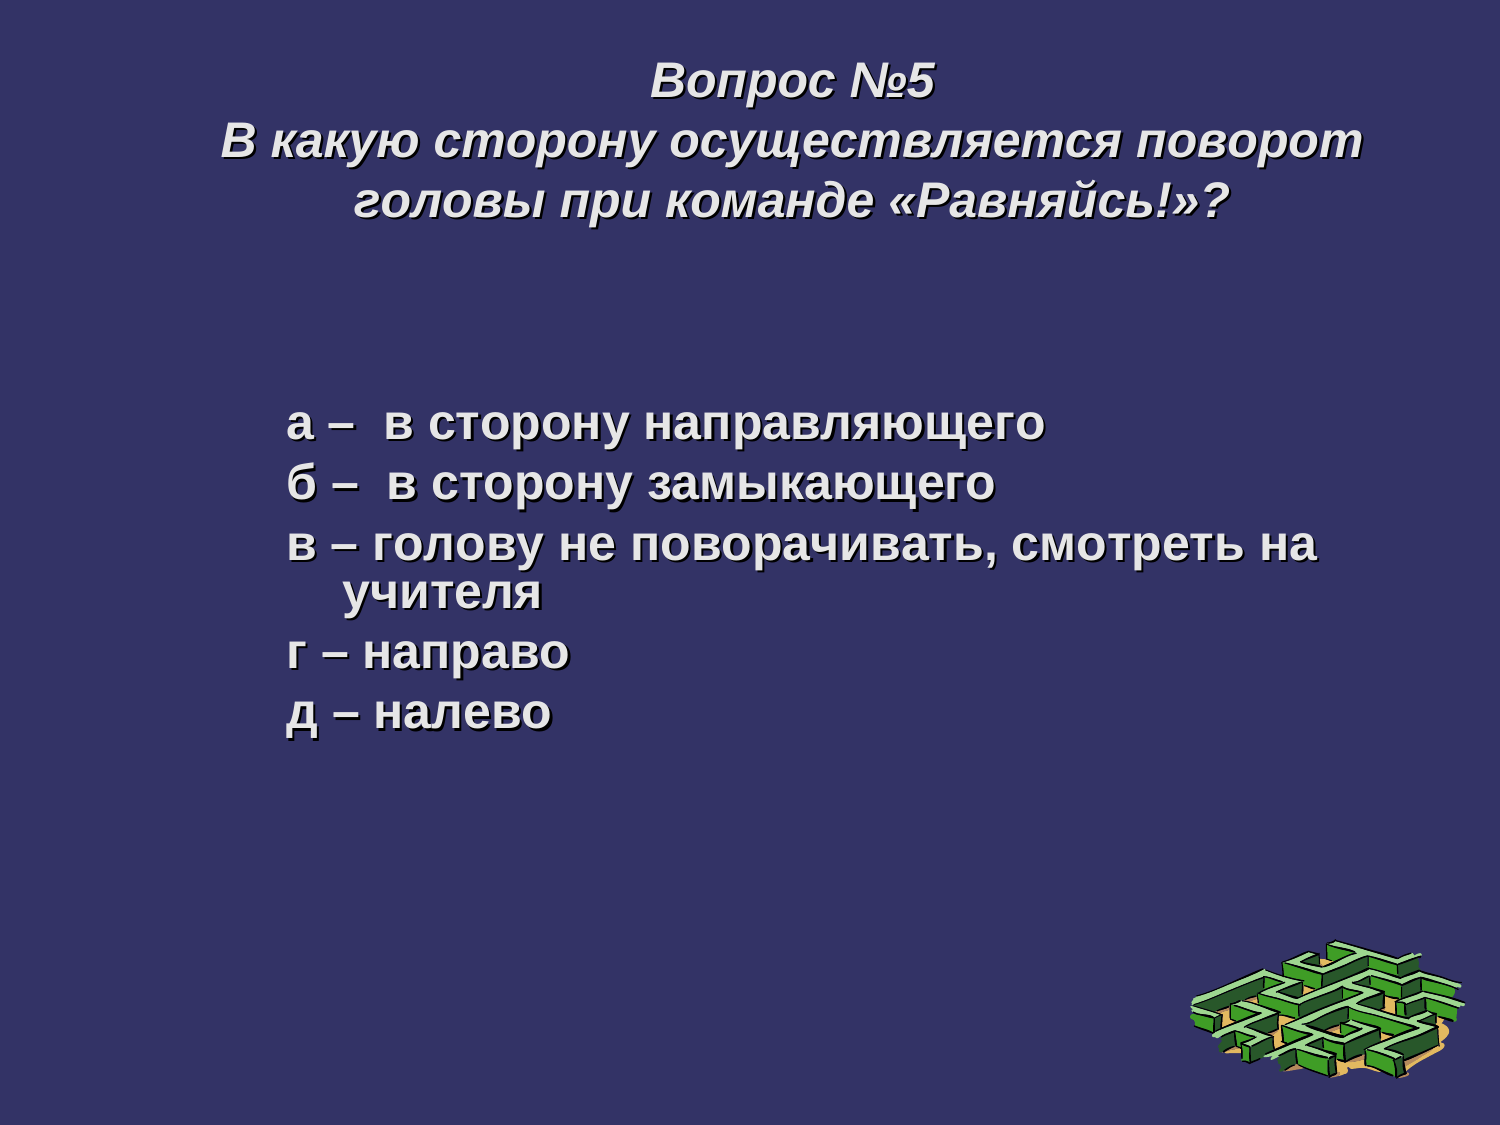

# Вопрос №5 В какую сторону осуществляется поворот головы при команде «Равняйсь!»?
а – в сторону направляющего
б – в сторону замыкающего
в – голову не поворачивать, смотреть на учителя
г – направо
д – налево